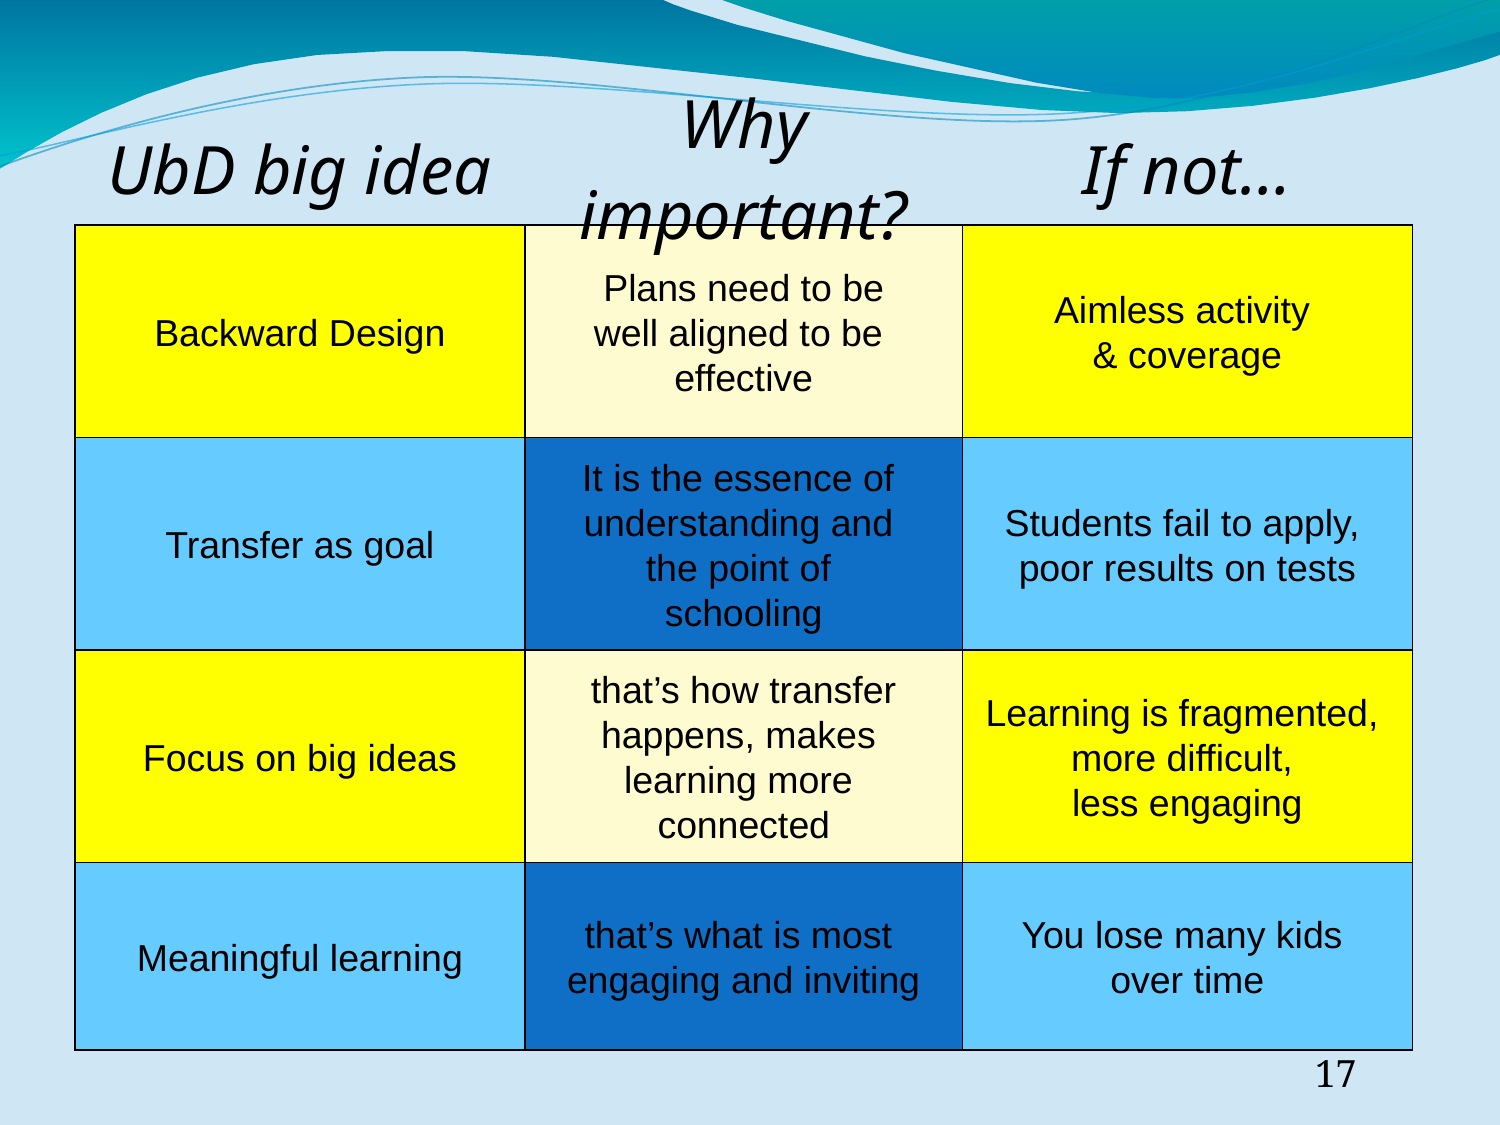

| UbD big idea | Why important? | If not… |
| --- | --- | --- |
Backward Design
Plans need to be
well aligned to be
effective
Aimless activity
& coverage
Transfer as goal
It is the essence of
understanding and
the point of
schooling
Students fail to apply,
poor results on tests
Focus on big ideas
that’s how transfer
happens, makes
learning more
connected
Learning is fragmented,
more difficult,
less engaging
Meaningful learning
that’s what is most
engaging and inviting
You lose many kids
over time